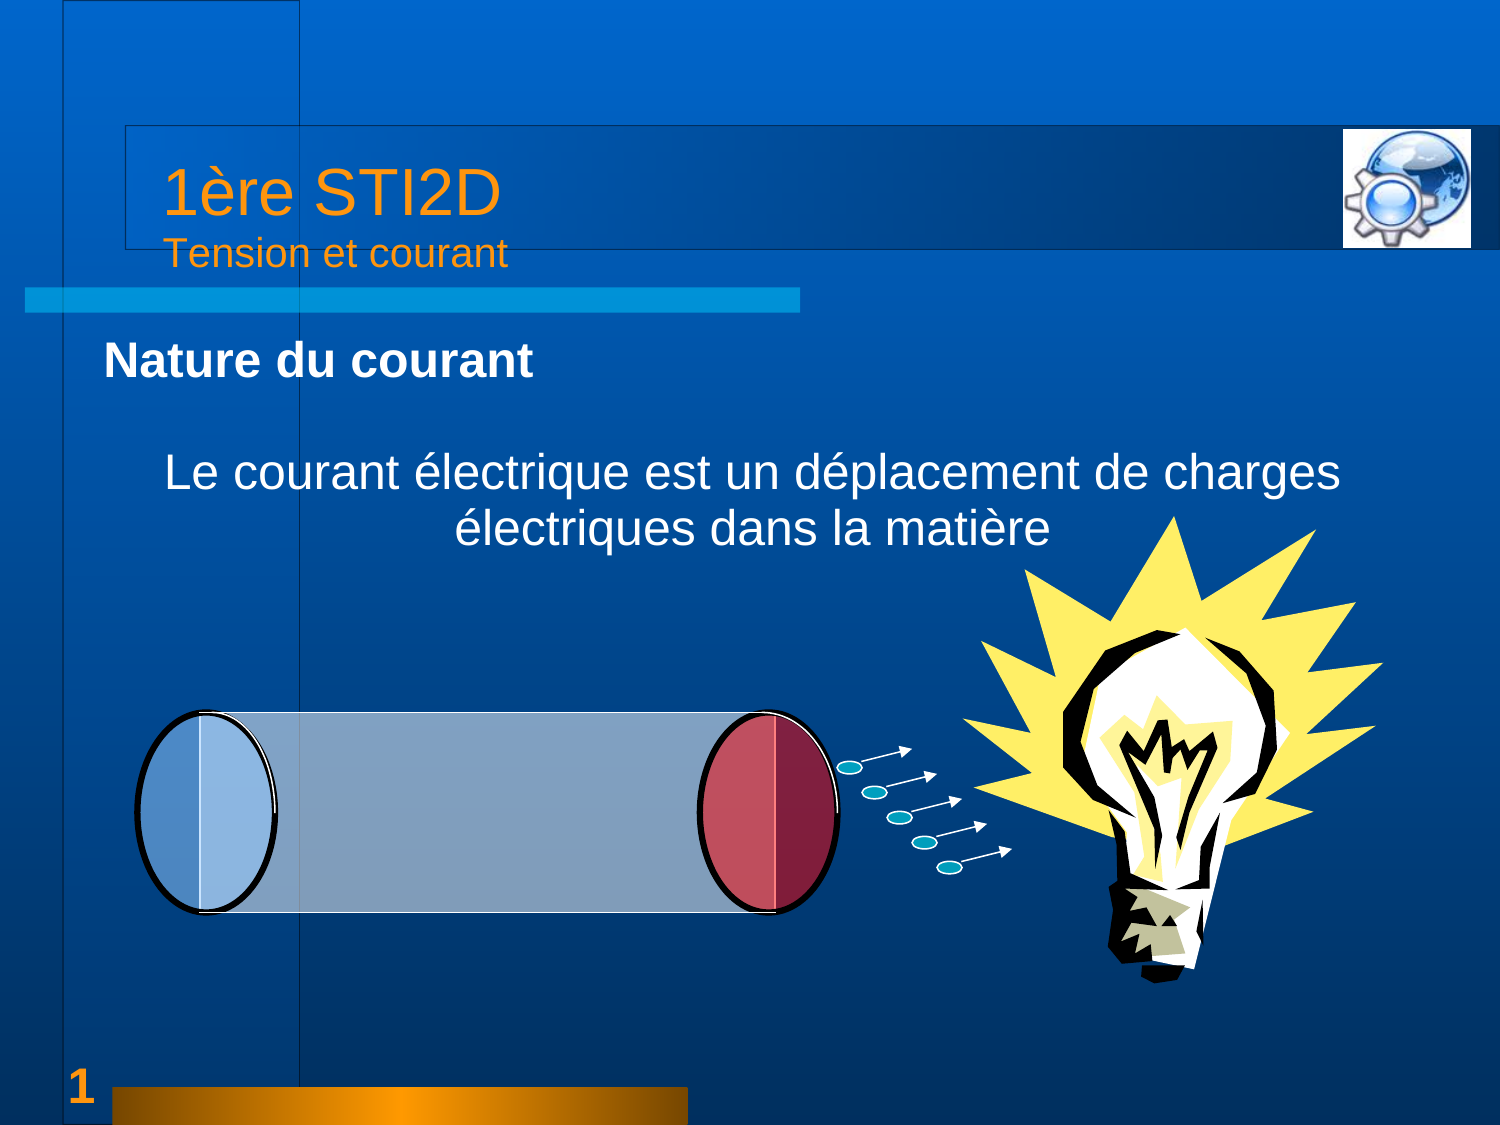

Nature du courant
Le courant électrique est un déplacement de charges électriques dans la matière